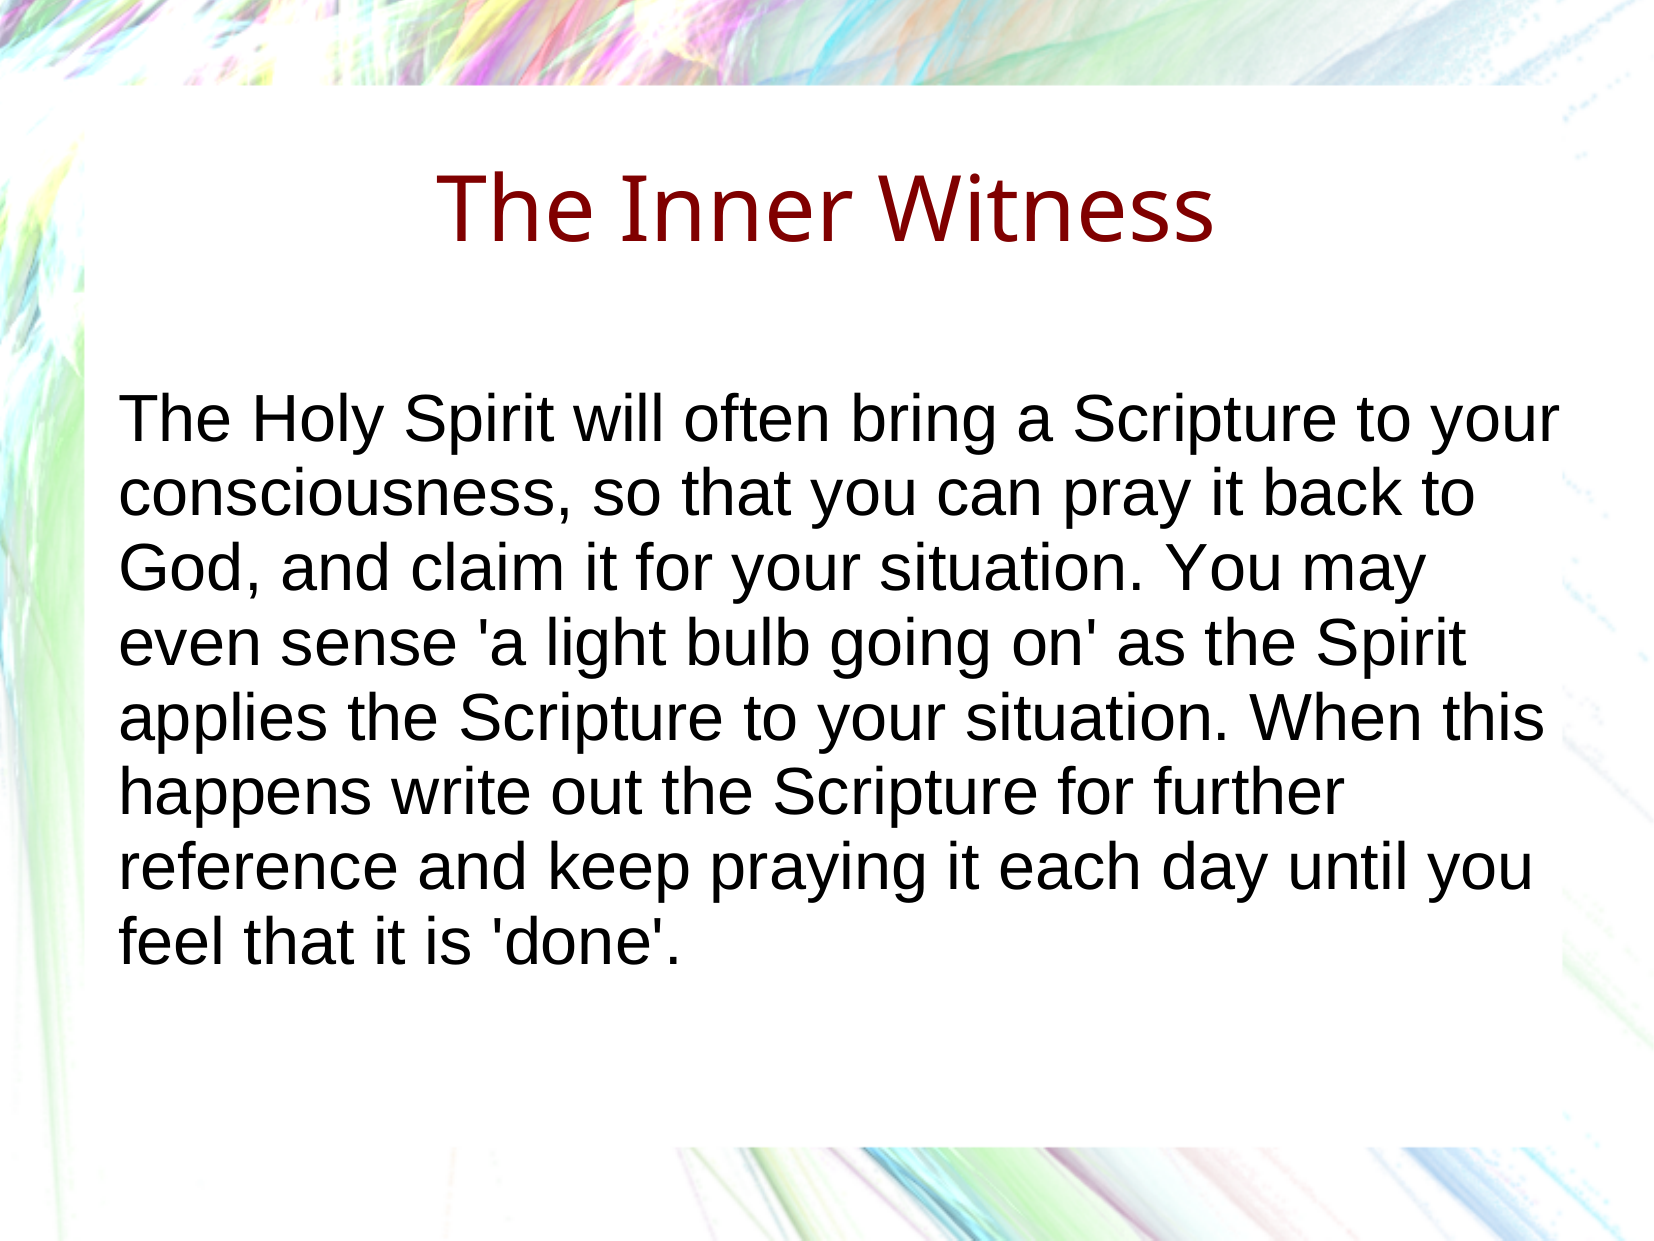

# The Inner Witness
The Holy Spirit will often bring a Scripture to your consciousness, so that you can pray it back to God, and claim it for your situation. You may even sense 'a light bulb going on' as the Spirit applies the Scripture to your situation. When this happens write out the Scripture for further reference and keep praying it each day until you feel that it is 'done'.